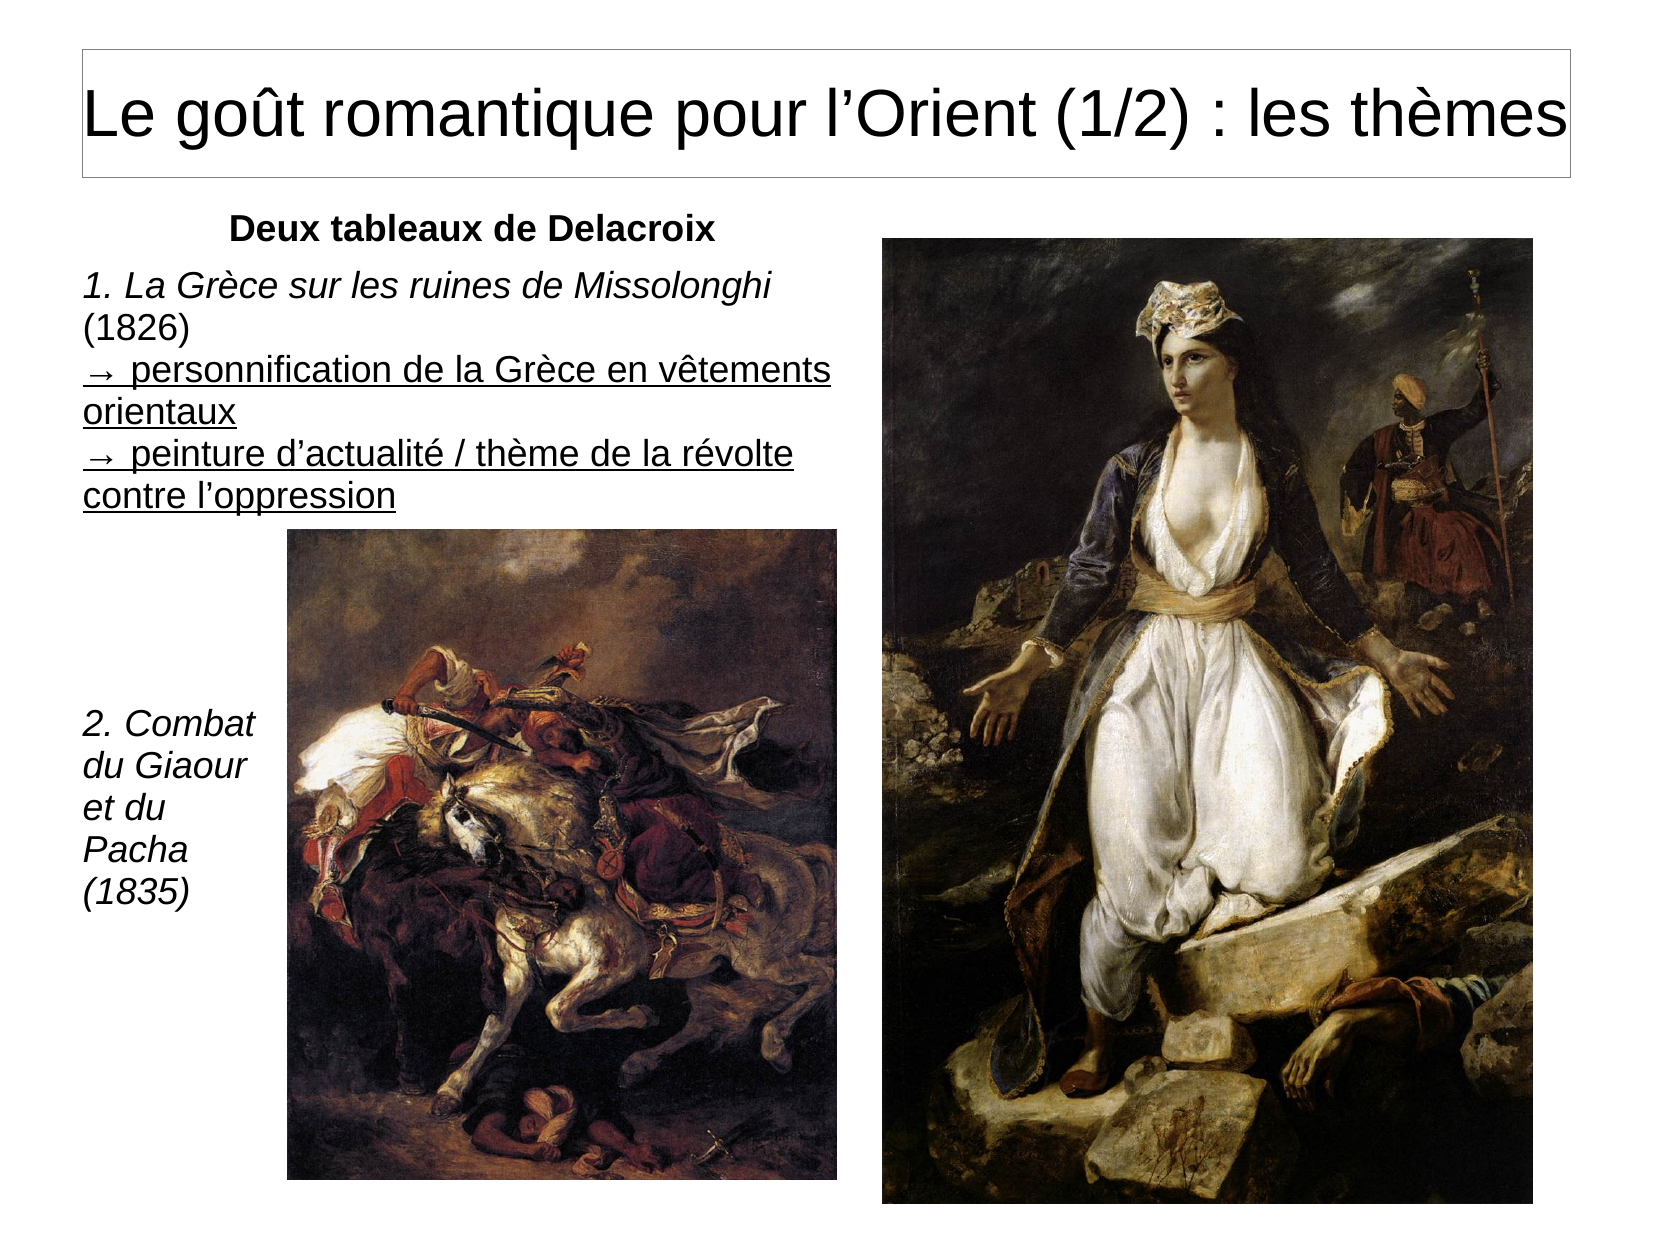

# Le goût romantique pour l’Orient (1/2) : les thèmes
Deux tableaux de Delacroix
1. La Grèce sur les ruines de Missolonghi (1826)
→ personnification de la Grèce en vêtements orientaux
→ peinture d’actualité / thème de la révolte contre l’oppression
2. Combat
du Giaour
et du
Pacha
(1835)